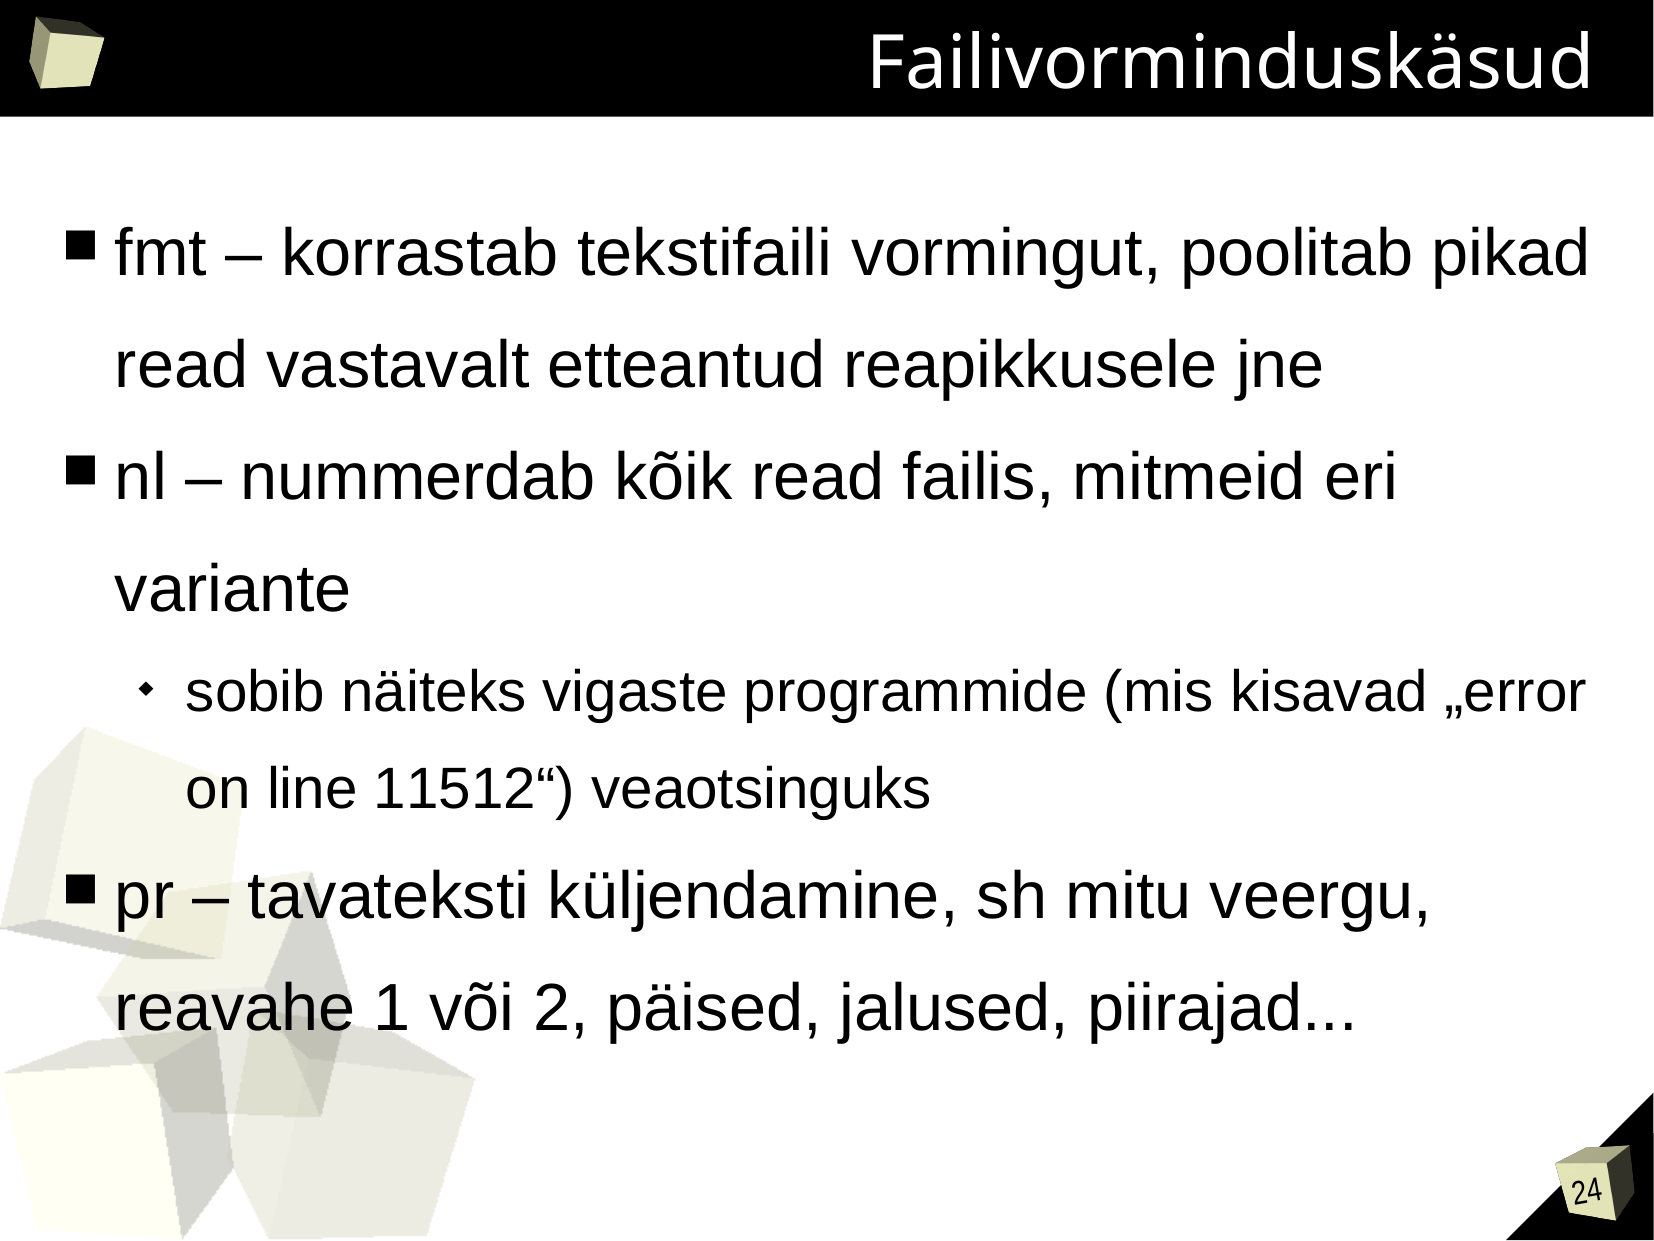

# Failivorminduskäsud
fmt – korrastab tekstifaili vormingut, poolitab pikad read vastavalt etteantud reapikkusele jne
nl – nummerdab kõik read failis, mitmeid eri variante
sobib näiteks vigaste programmide (mis kisavad „error on line 11512“) veaotsinguks
pr – tavateksti küljendamine, sh mitu veergu, reavahe 1 või 2, päised, jalused, piirajad...